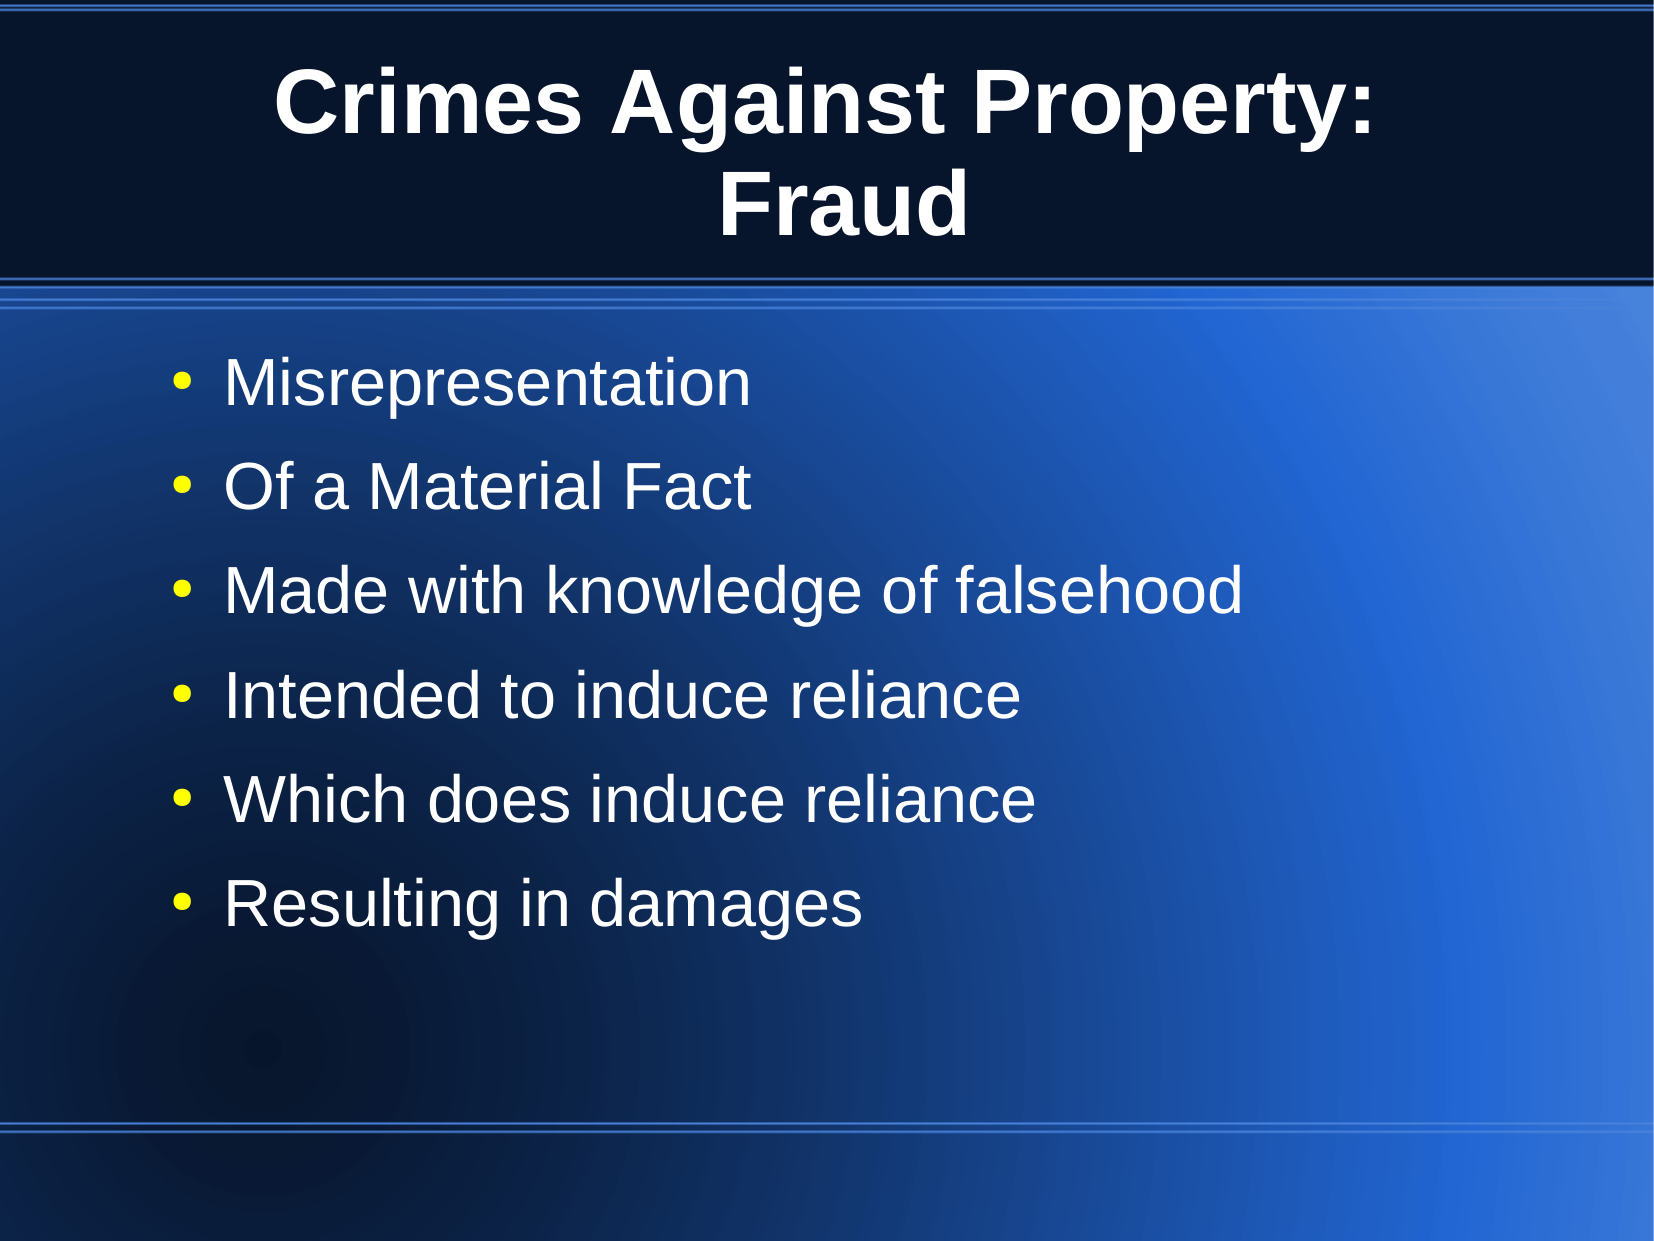

# Crimes Against Property: Fraud
Misrepresentation
Of a Material Fact
Made with knowledge of falsehood
Intended to induce reliance
Which does induce reliance
Resulting in damages